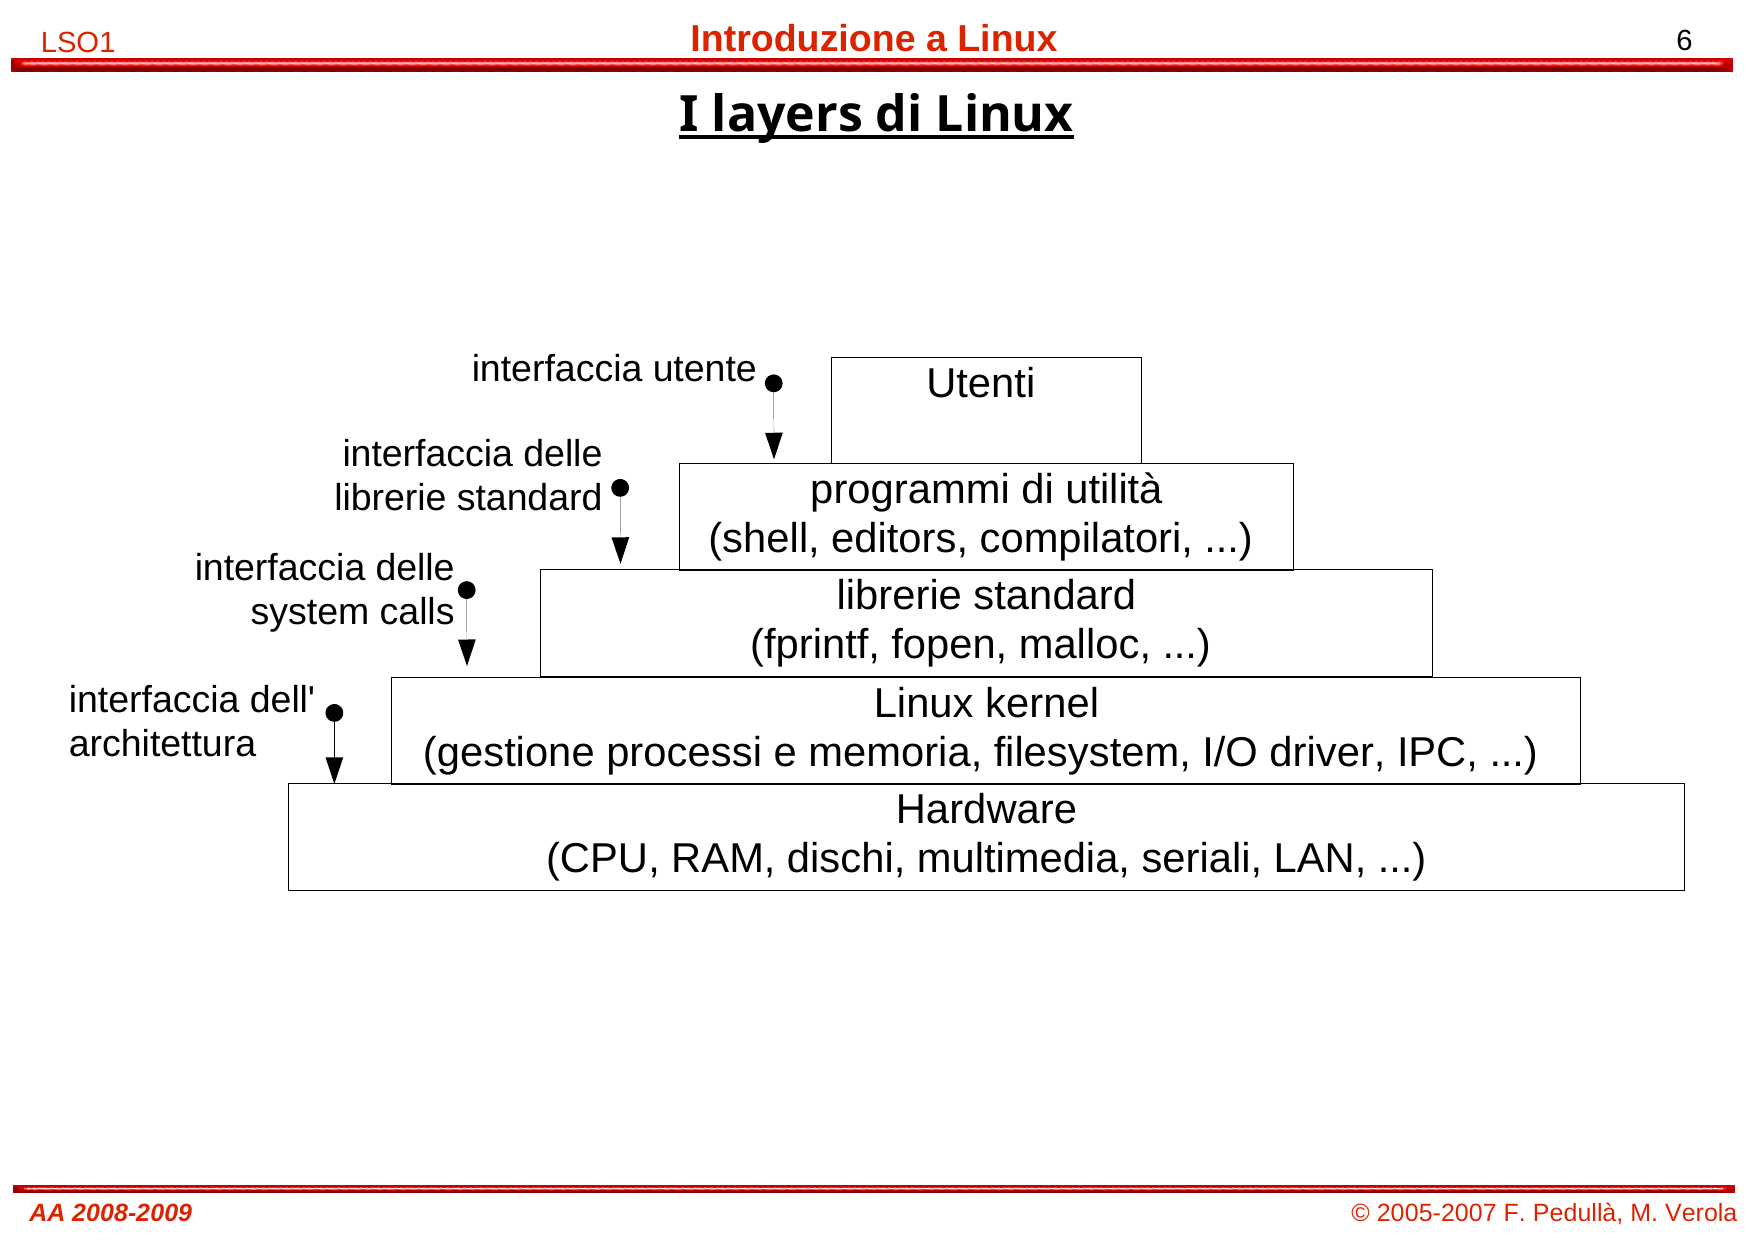

# I layers di Linux
interfaccia utente
Utenti
interfaccia delle
librerie standard
programmi di utilità
(shell, editors, compilatori, ...)
interfaccia delle
system calls
librerie standard
(fprintf, fopen, malloc, ...)
interfaccia dell'
architettura
Linux kernel
(gestione processi e memoria, filesystem, I/O driver, IPC, ...)
Hardware
(CPU, RAM, dischi, multimedia, seriali, LAN, ...)